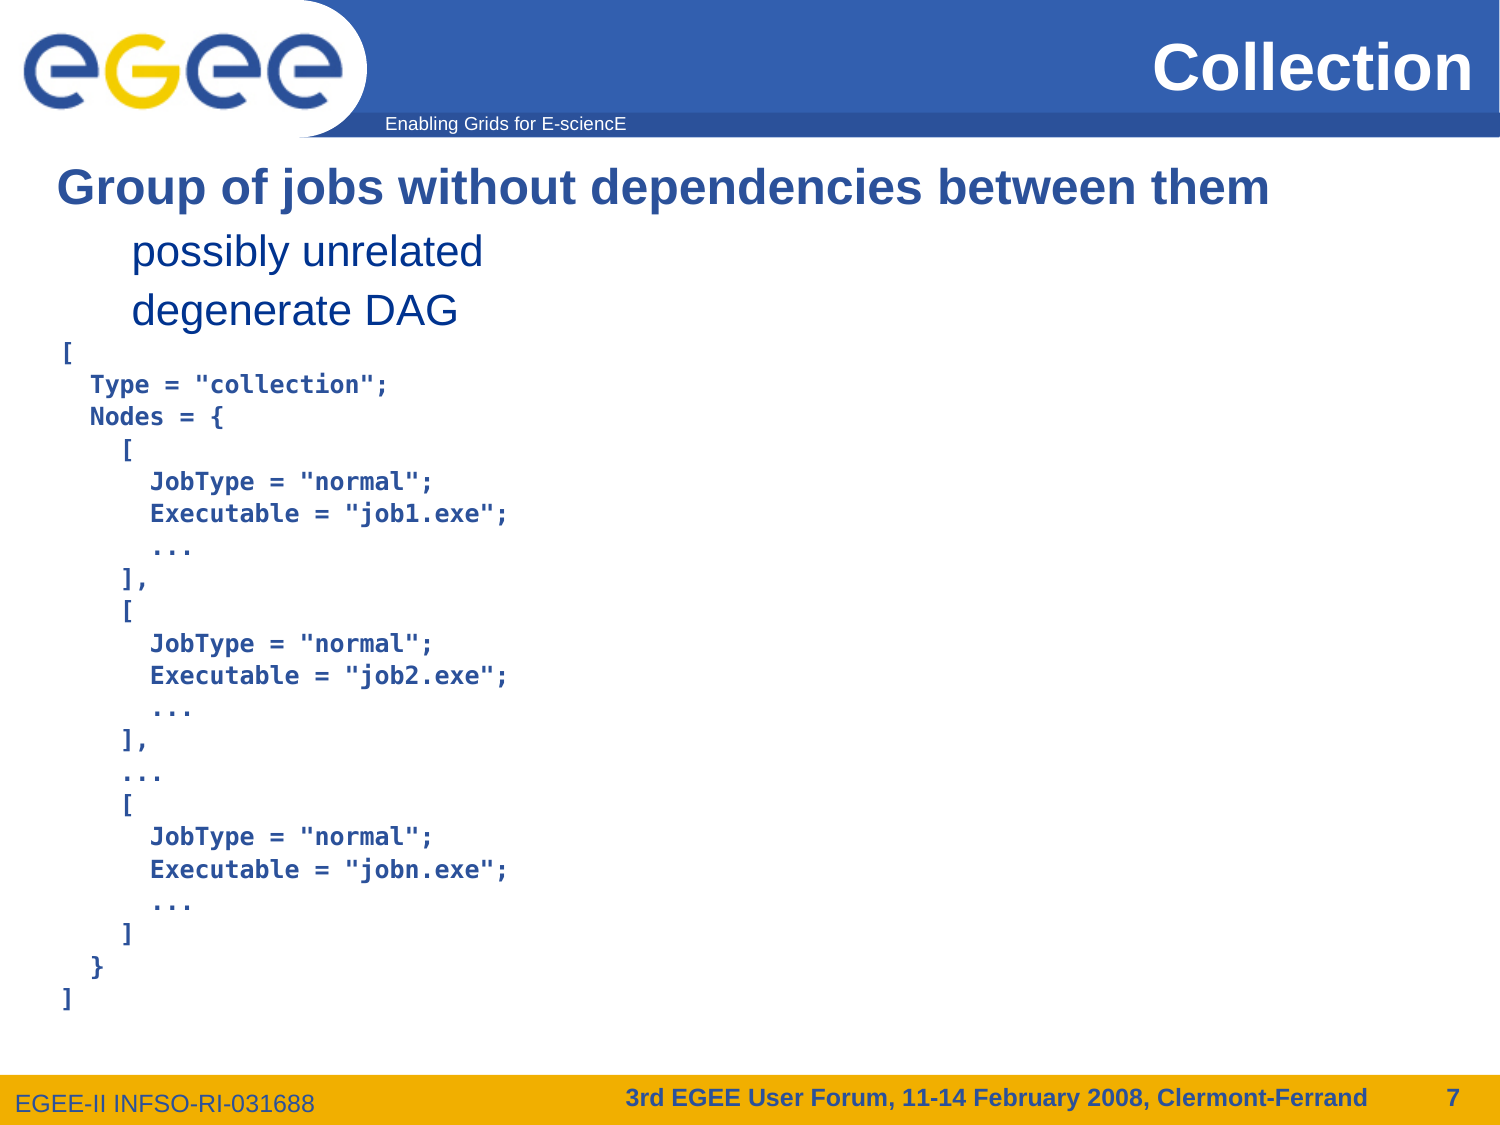

# Collection
Group of jobs without dependencies between them
possibly unrelated
degenerate DAG
[
 Type = "collection";
 Nodes = {
 [
 JobType = "normal";
 Executable = "job1.exe";
 ...
 ],
 [
 JobType = "normal";
 Executable = "job2.exe";
 ...
 ],
 ...
 [
 JobType = "normal";
 Executable = "jobn.exe";
 ...
 ]
 }
]
3rd EGEE User Forum, 11-14 February 2008, Clermont-Ferrand
7